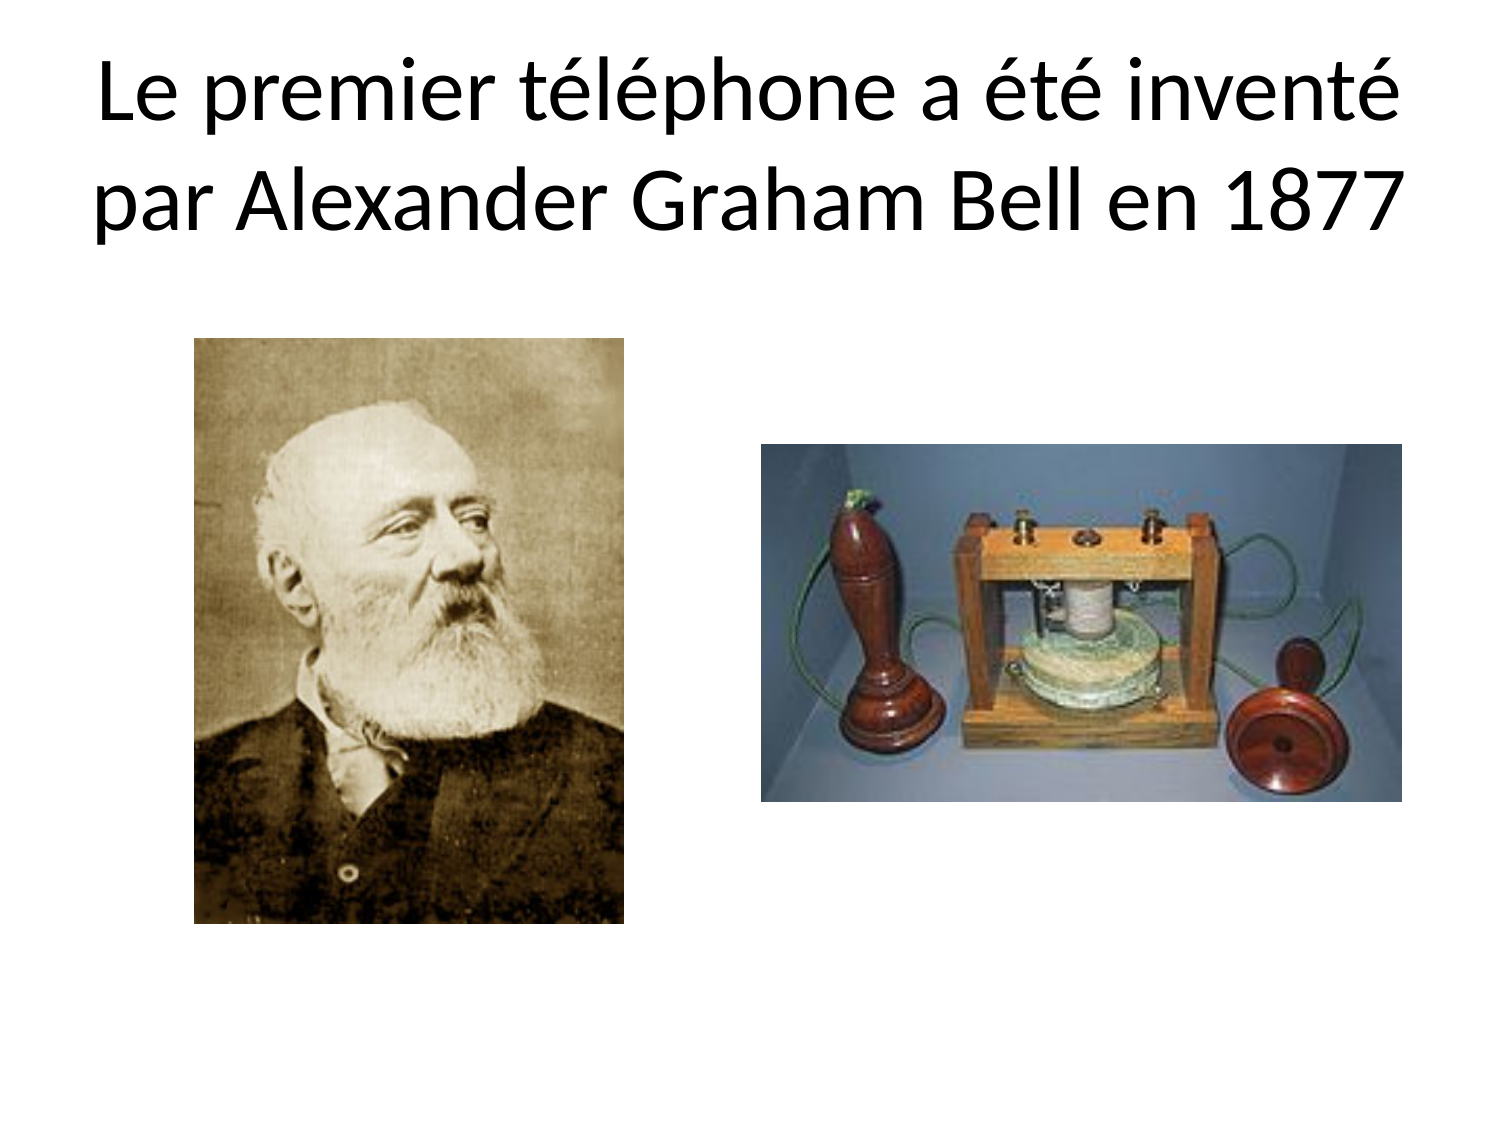

# Le premier téléphone a été inventé par Alexander Graham Bell en 1877